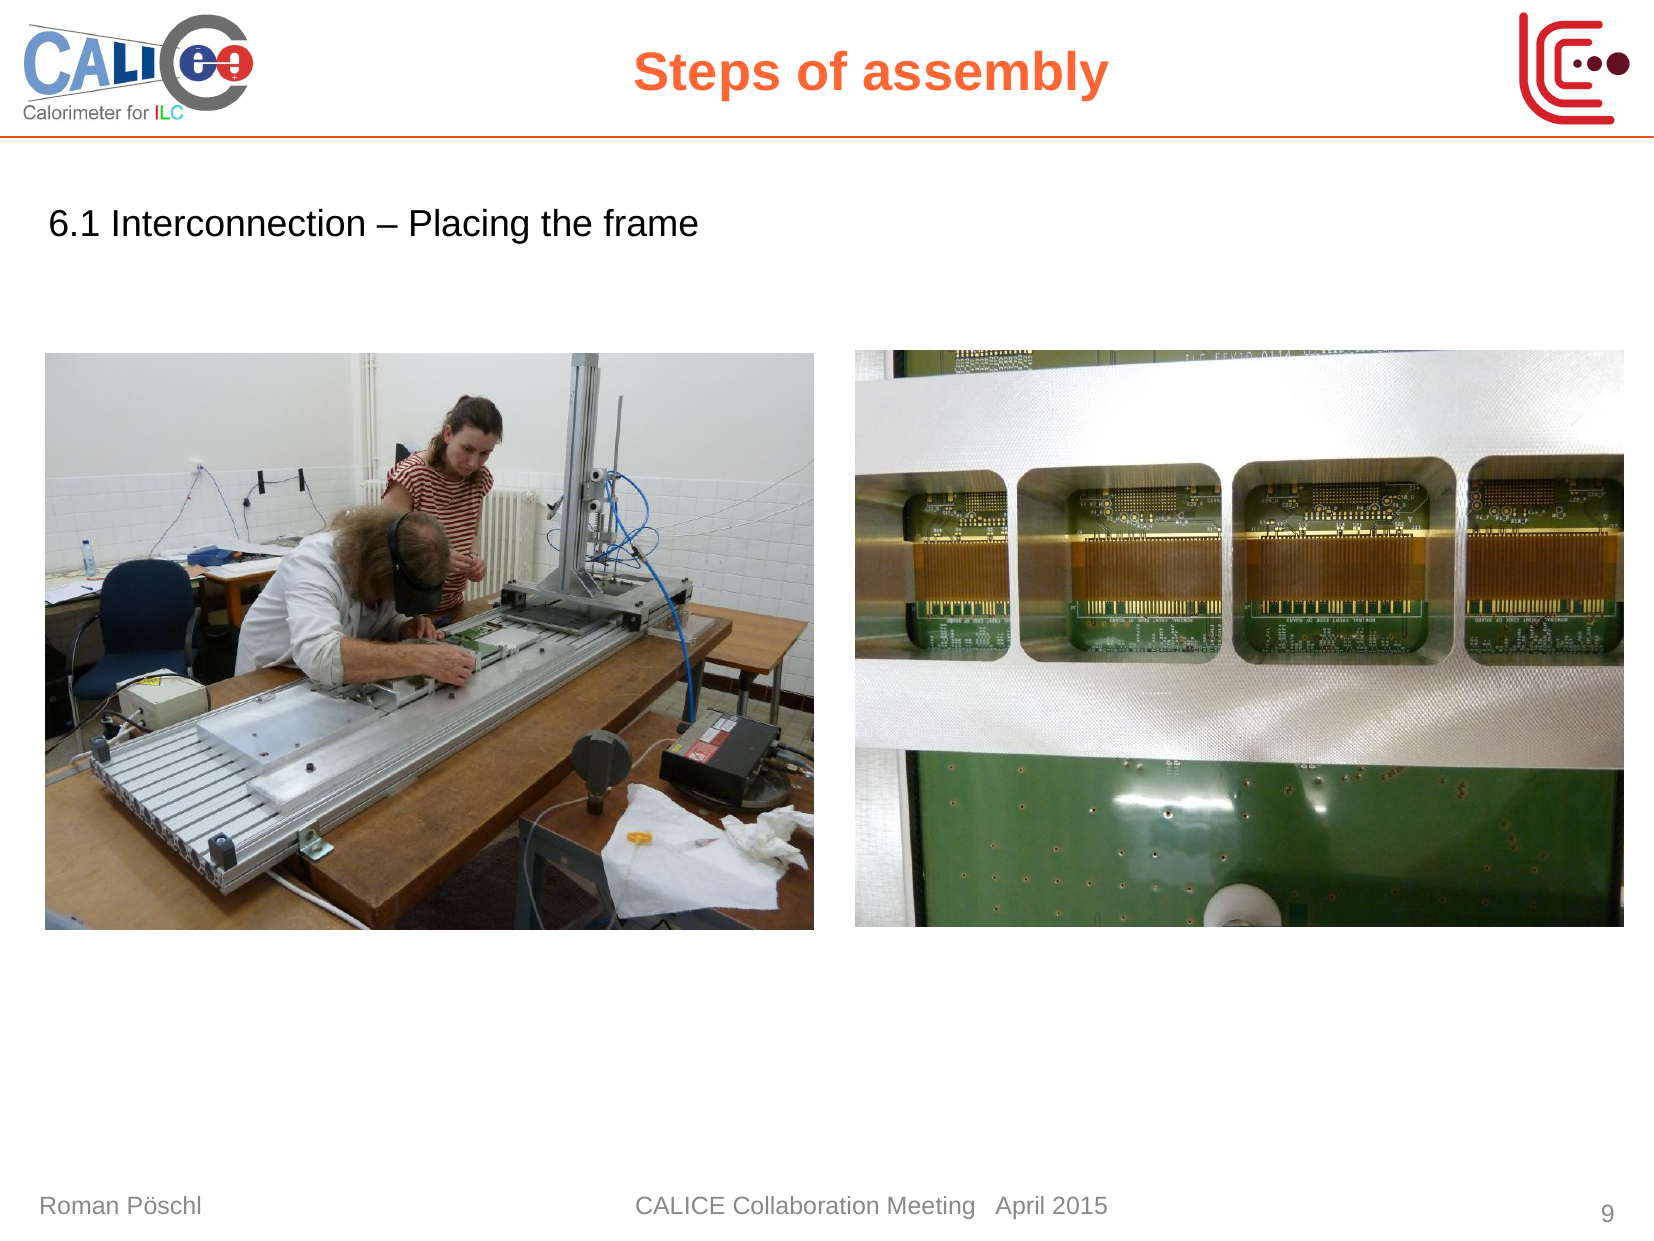

# Steps of assembly
6.1 Interconnection – Placing the frame